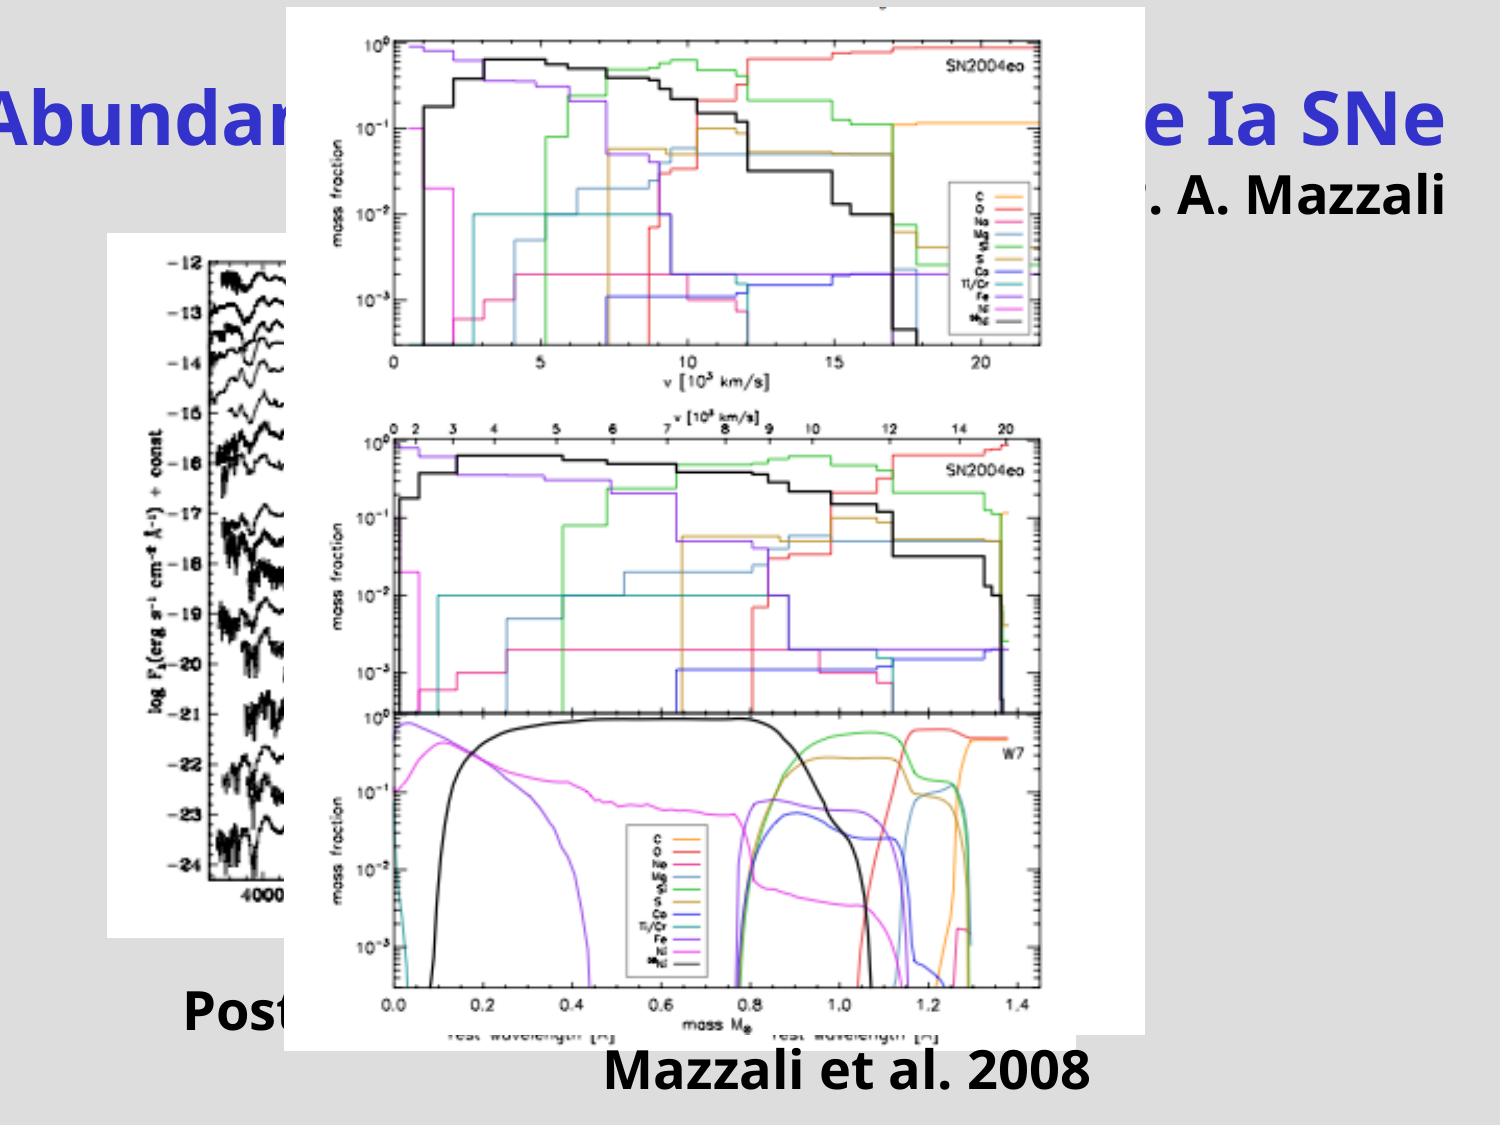

Abundance Tomography of Type Ia SNe
P. A. Mazzali
Postorello et al. 2005
Mazzali et al. 2008